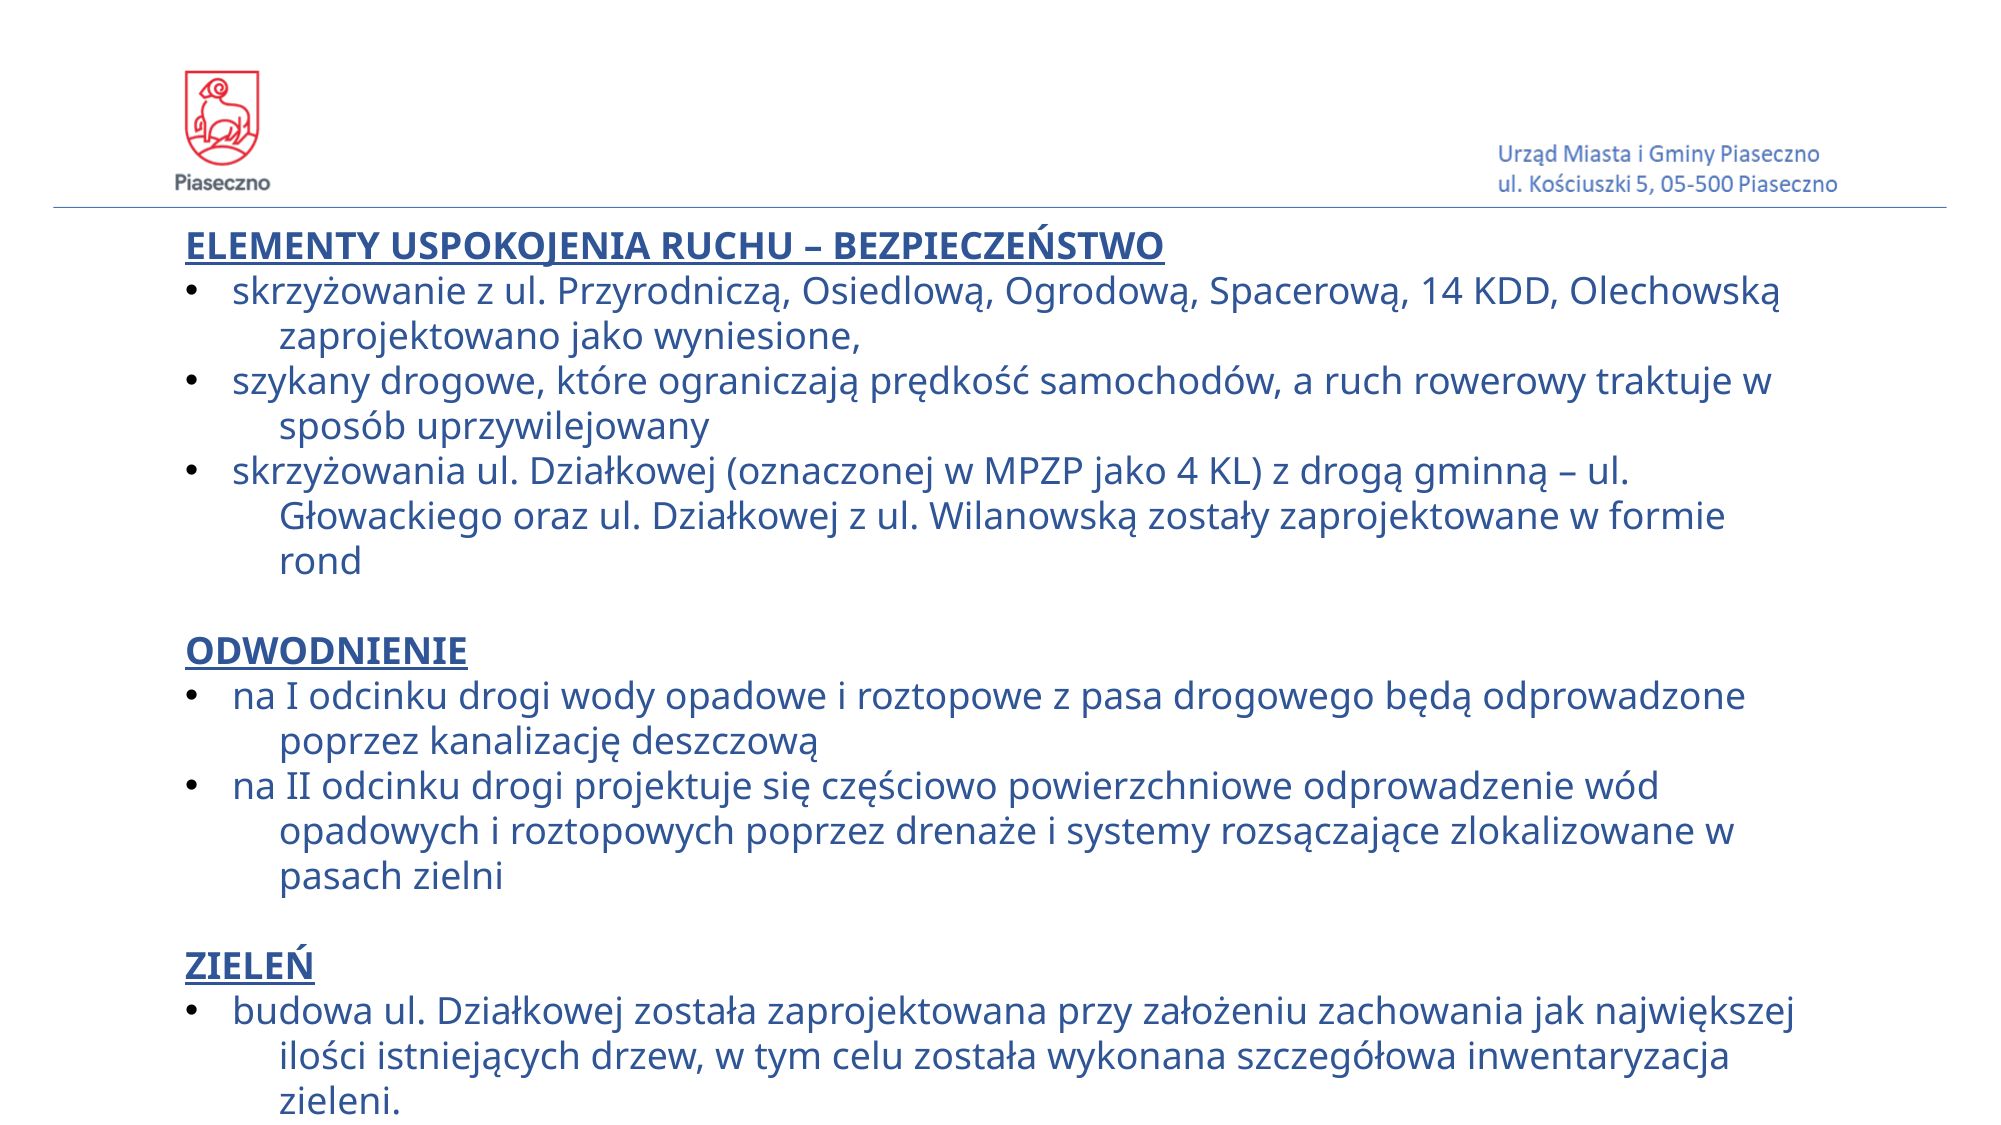

ELEMENTY USPOKOJENIA RUCHU – BEZPIECZEŃSTWO
skrzyżowanie z ul. Przyrodniczą, Osiedlową, Ogrodową, Spacerową, 14 KDD, Olechowską zaprojektowano jako wyniesione,
szykany drogowe, które ograniczają prędkość samochodów, a ruch rowerowy traktuje w sposób uprzywilejowany
skrzyżowania ul. Działkowej (oznaczonej w MPZP jako 4 KL) z drogą gminną – ul. Głowackiego oraz ul. Działkowej z ul. Wilanowską zostały zaprojektowane w formie rond
ODWODNIENIE
na I odcinku drogi wody opadowe i roztopowe z pasa drogowego będą odprowadzone poprzez kanalizację deszczową
na II odcinku drogi projektuje się częściowo powierzchniowe odprowadzenie wód opadowych i roztopowych poprzez drenaże i systemy rozsączające zlokalizowane w pasach zielni
ZIELEŃ
budowa ul. Działkowej została zaprojektowana przy założeniu zachowania jak największej ilości istniejących drzew, w tym celu została wykonana szczegółowa inwentaryzacja zieleni.
drzewa, których nie uda się zachować zostaną usunięte, a w ramach projektu zostaną dokonane nowe nasadzenia zieleni